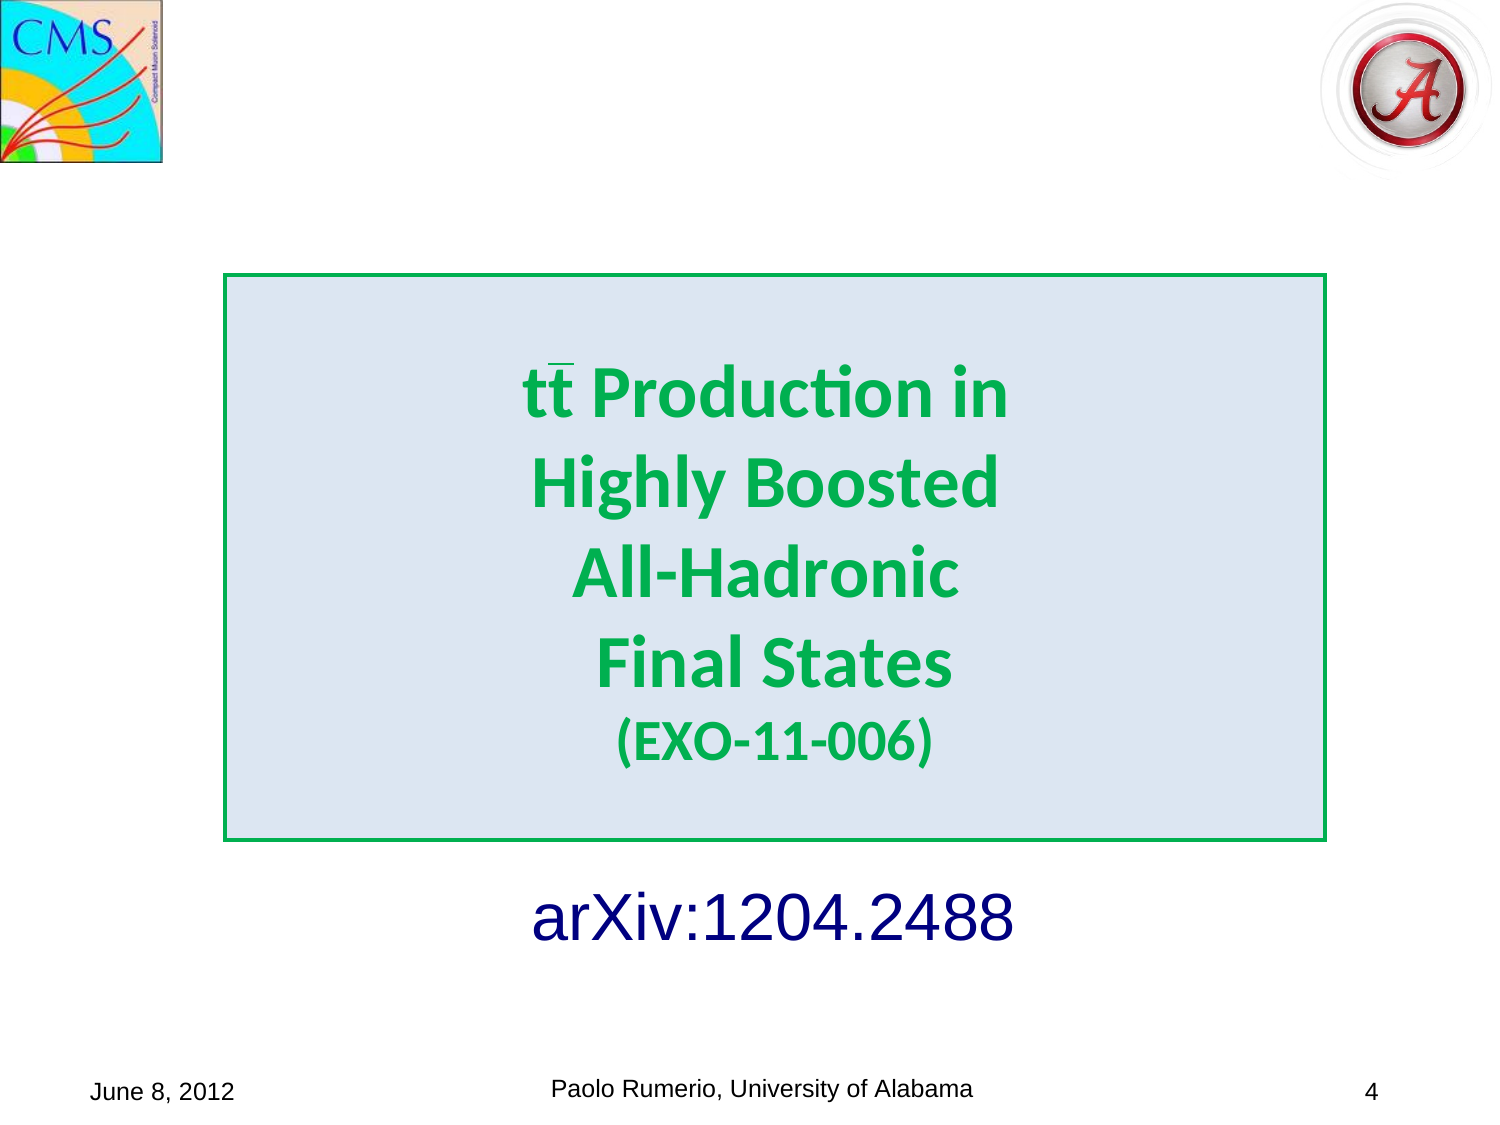

tt Production in
Highly Boosted
All-Hadronic
Final States
(EXO-11-006)
arXiv:1204.2488
Paolo Rumerio, Univ. of Alabama
June 8, 2012
4